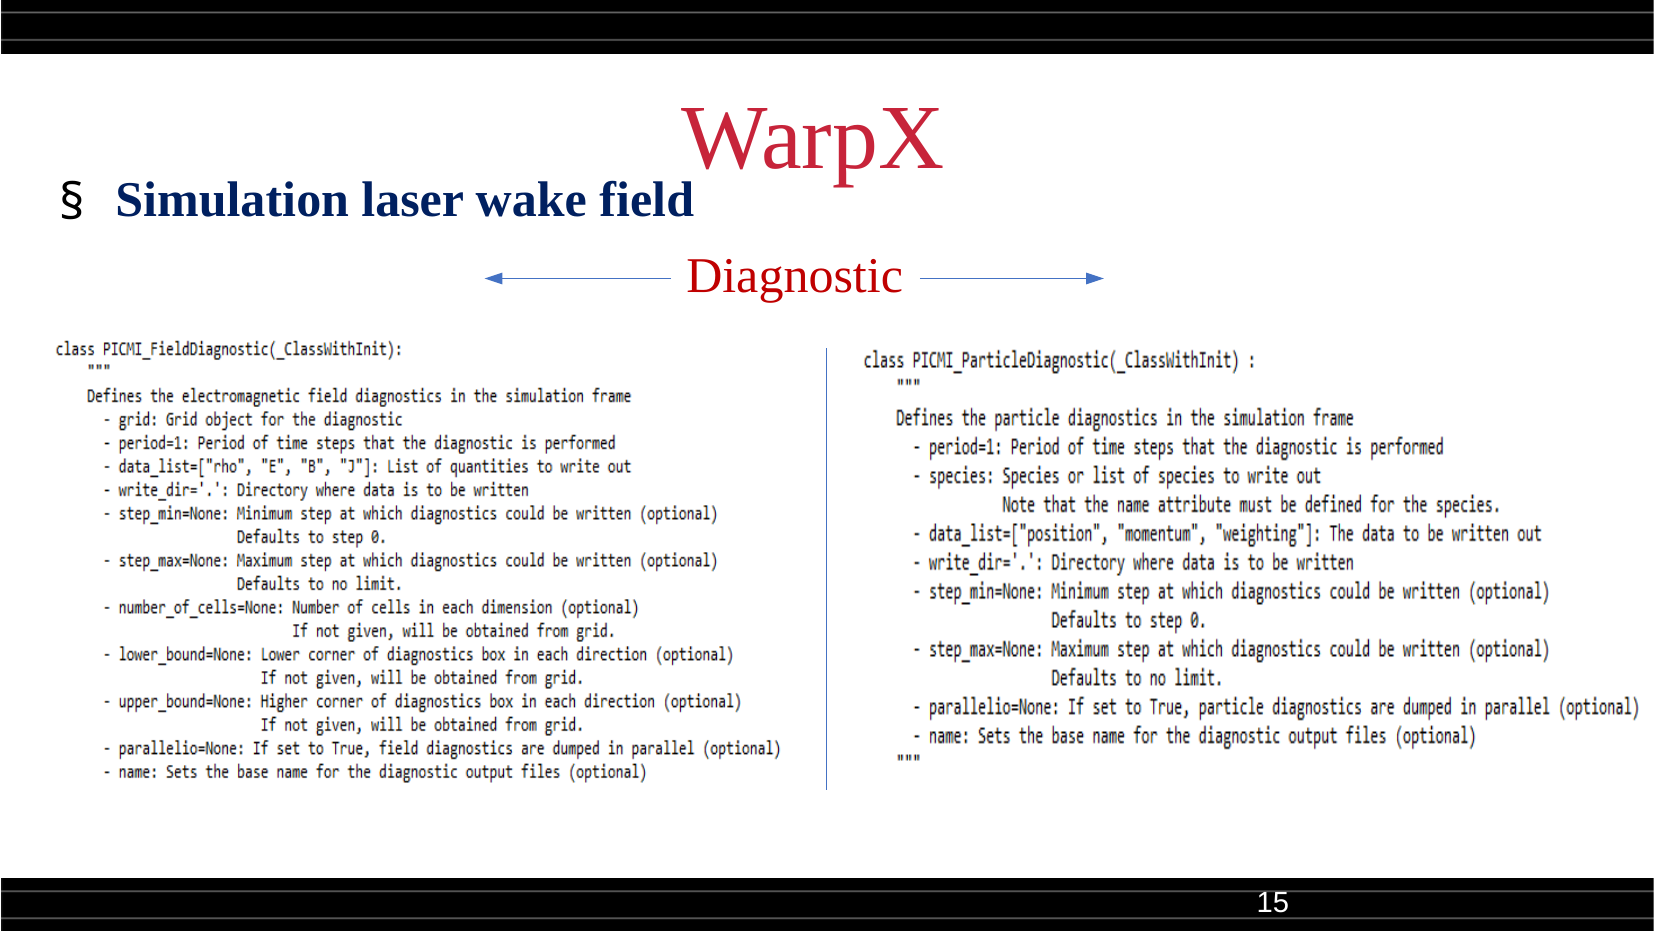

# WarpX
Simulation laser wake field
Diagnostic